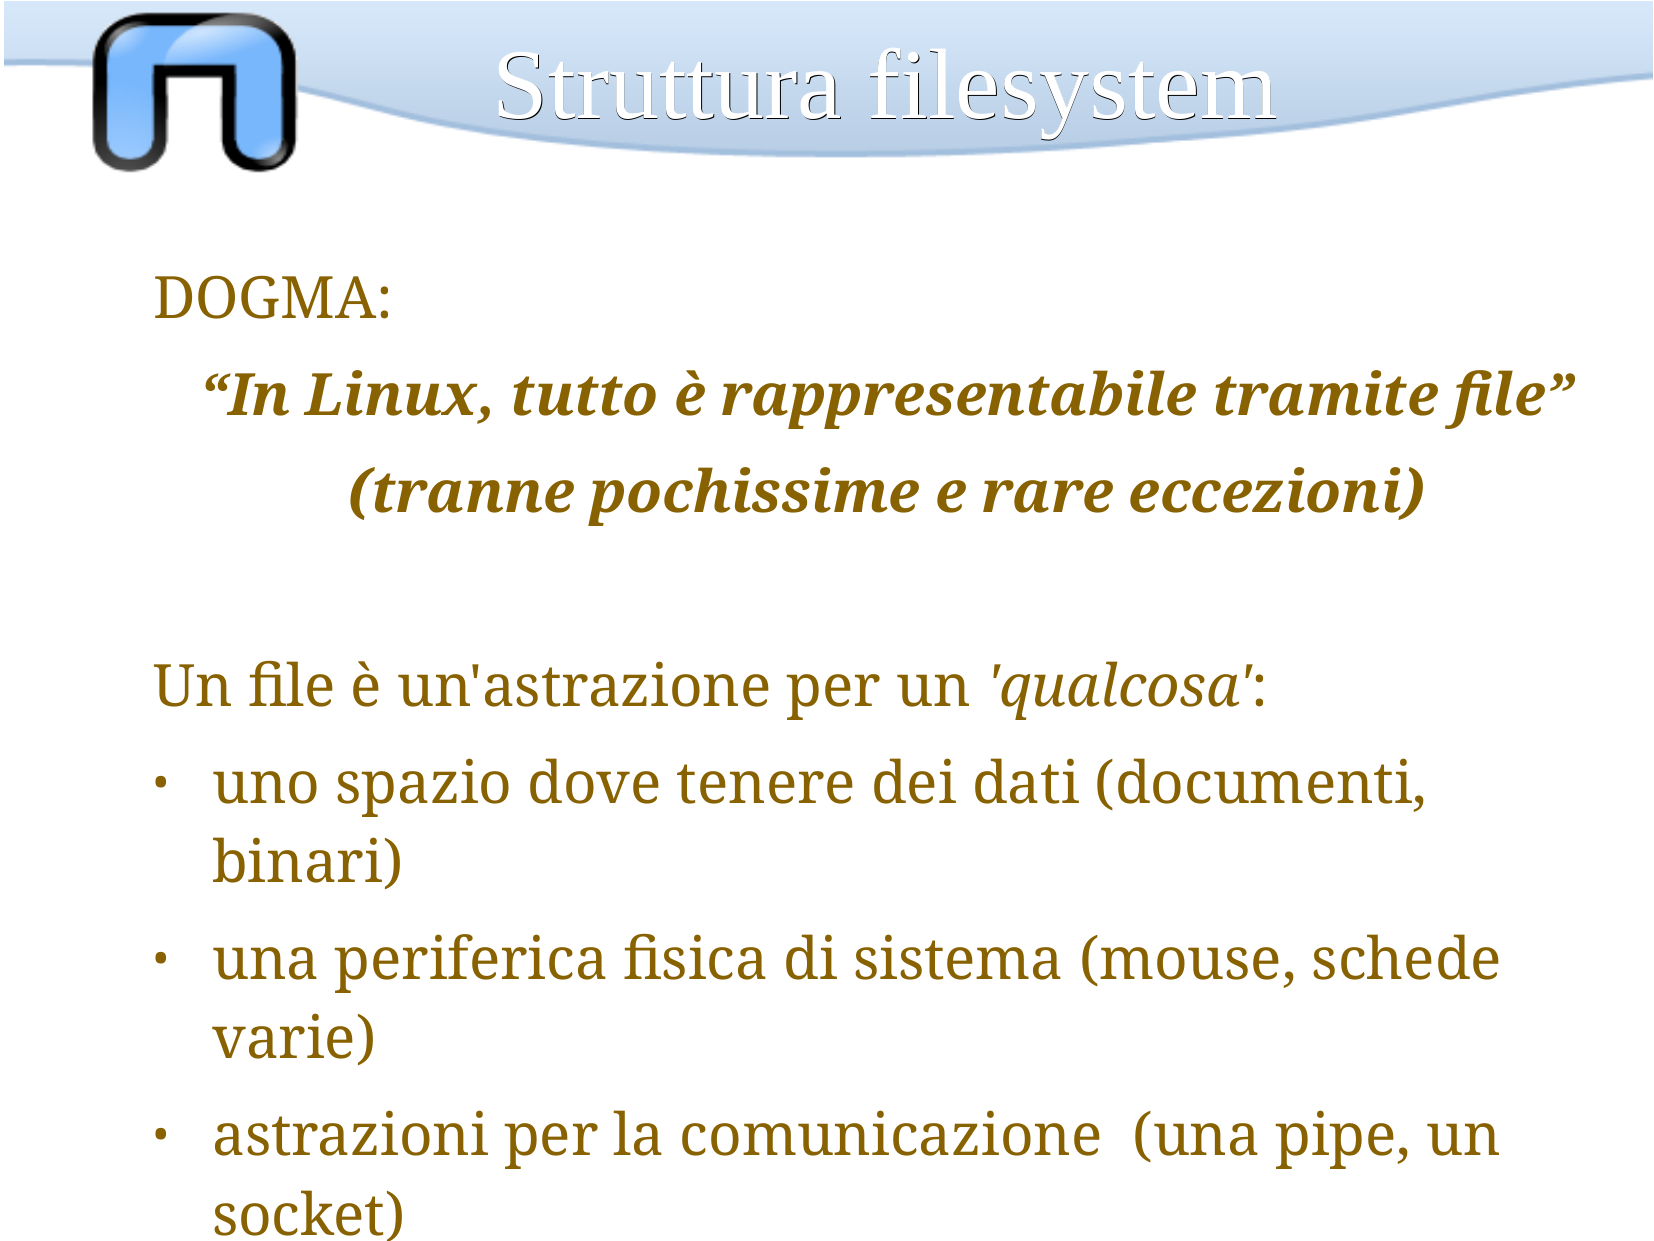

Struttura filesystem
# DOGMA:
“In Linux, tutto è rappresentabile tramite file”
(tranne pochissime e rare eccezioni)
Un file è un'astrazione per un 'qualcosa':
uno spazio dove tenere dei dati (documenti, binari)
una periferica fisica di sistema (mouse, schede varie)
astrazioni per la comunicazione (una pipe, un socket)
un collegamento ad un altro file
un contenire per altri file (ossia un directory)